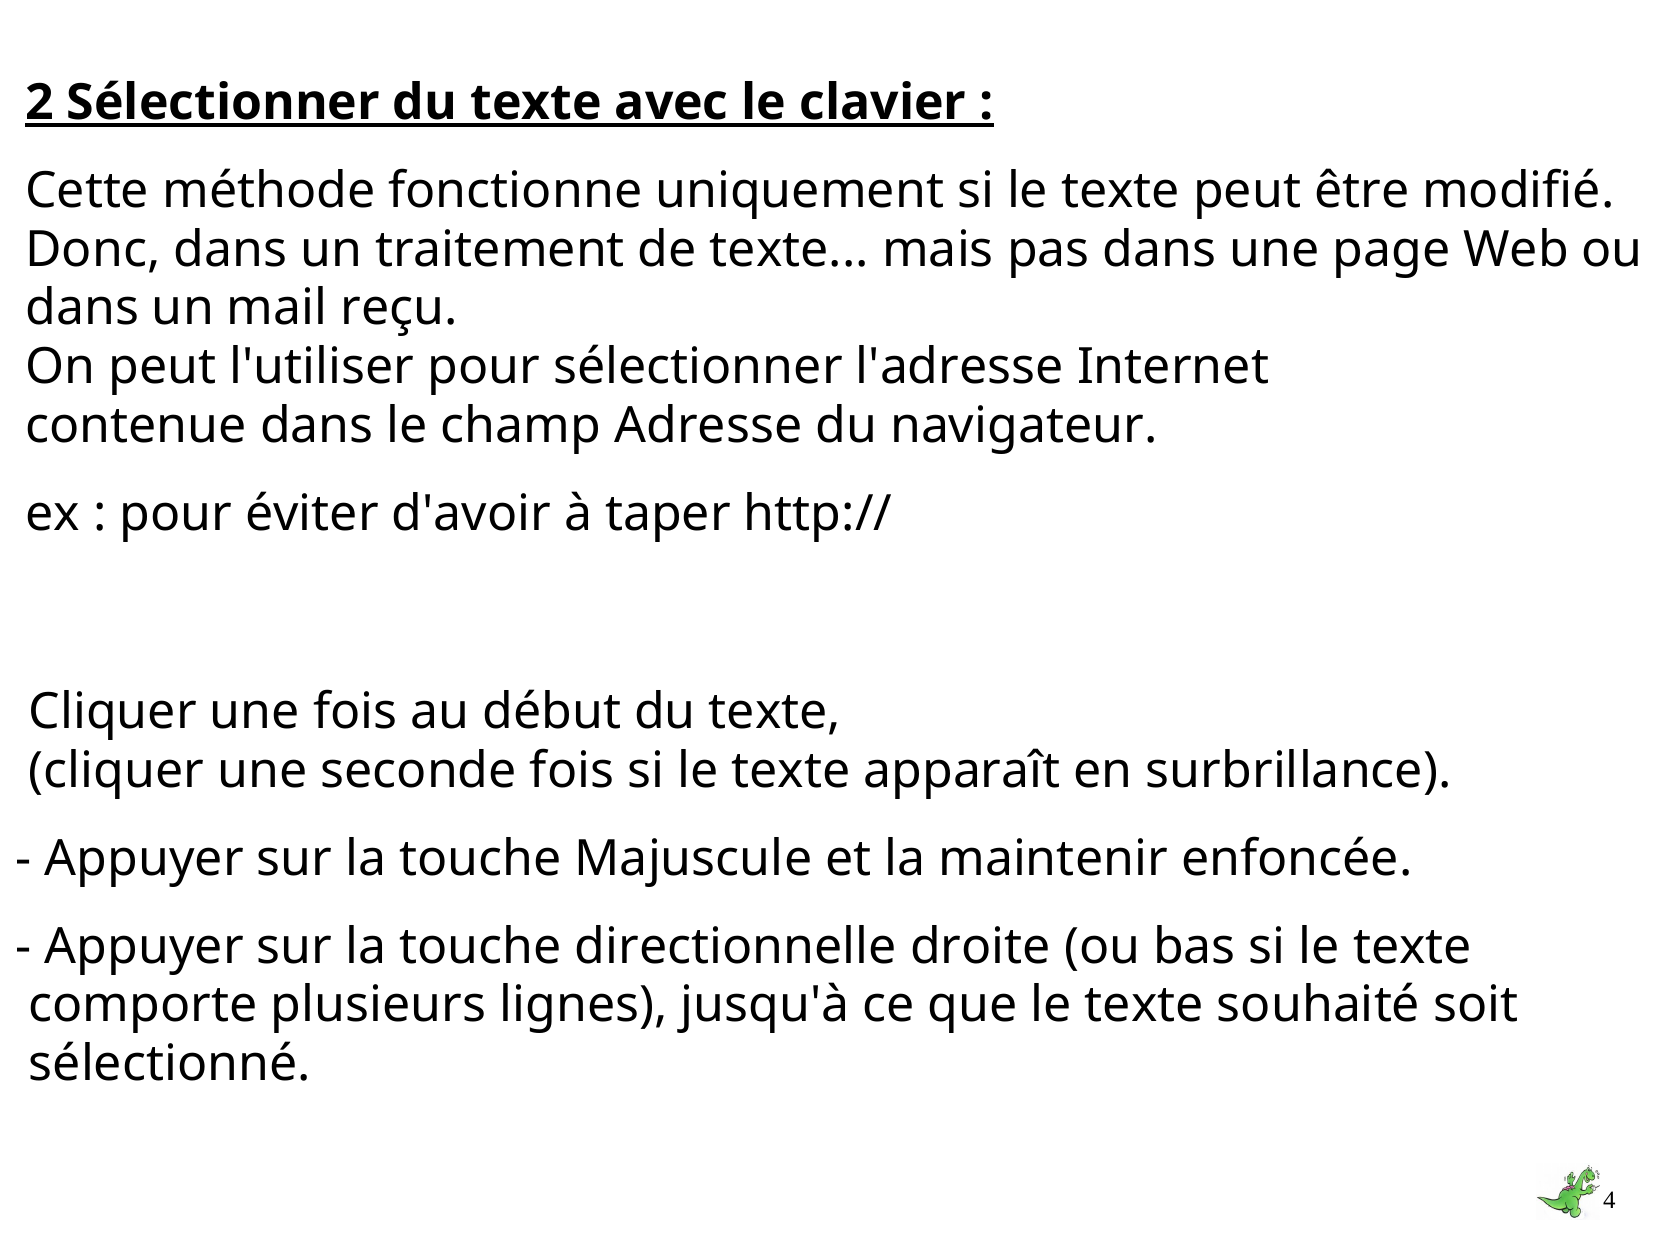

2 Sélectionner du texte avec le clavier :
Cette méthode fonctionne uniquement si le texte peut être modifié.
Donc, dans un traitement de texte... mais pas dans une page Web ou
dans un mail reçu.
On peut l'utiliser pour sélectionner l'adresse Internet
contenue dans le champ Adresse du navigateur.
ex : pour éviter d'avoir à taper http://
 Cliquer une fois au début du texte,
 (cliquer une seconde fois si le texte apparaît en surbrillance).
- Appuyer sur la touche Majuscule et la maintenir enfoncée.
- Appuyer sur la touche directionnelle droite (ou bas si le texte
 comporte plusieurs lignes), jusqu'à ce que le texte souhaité soit
 sélectionné.
4